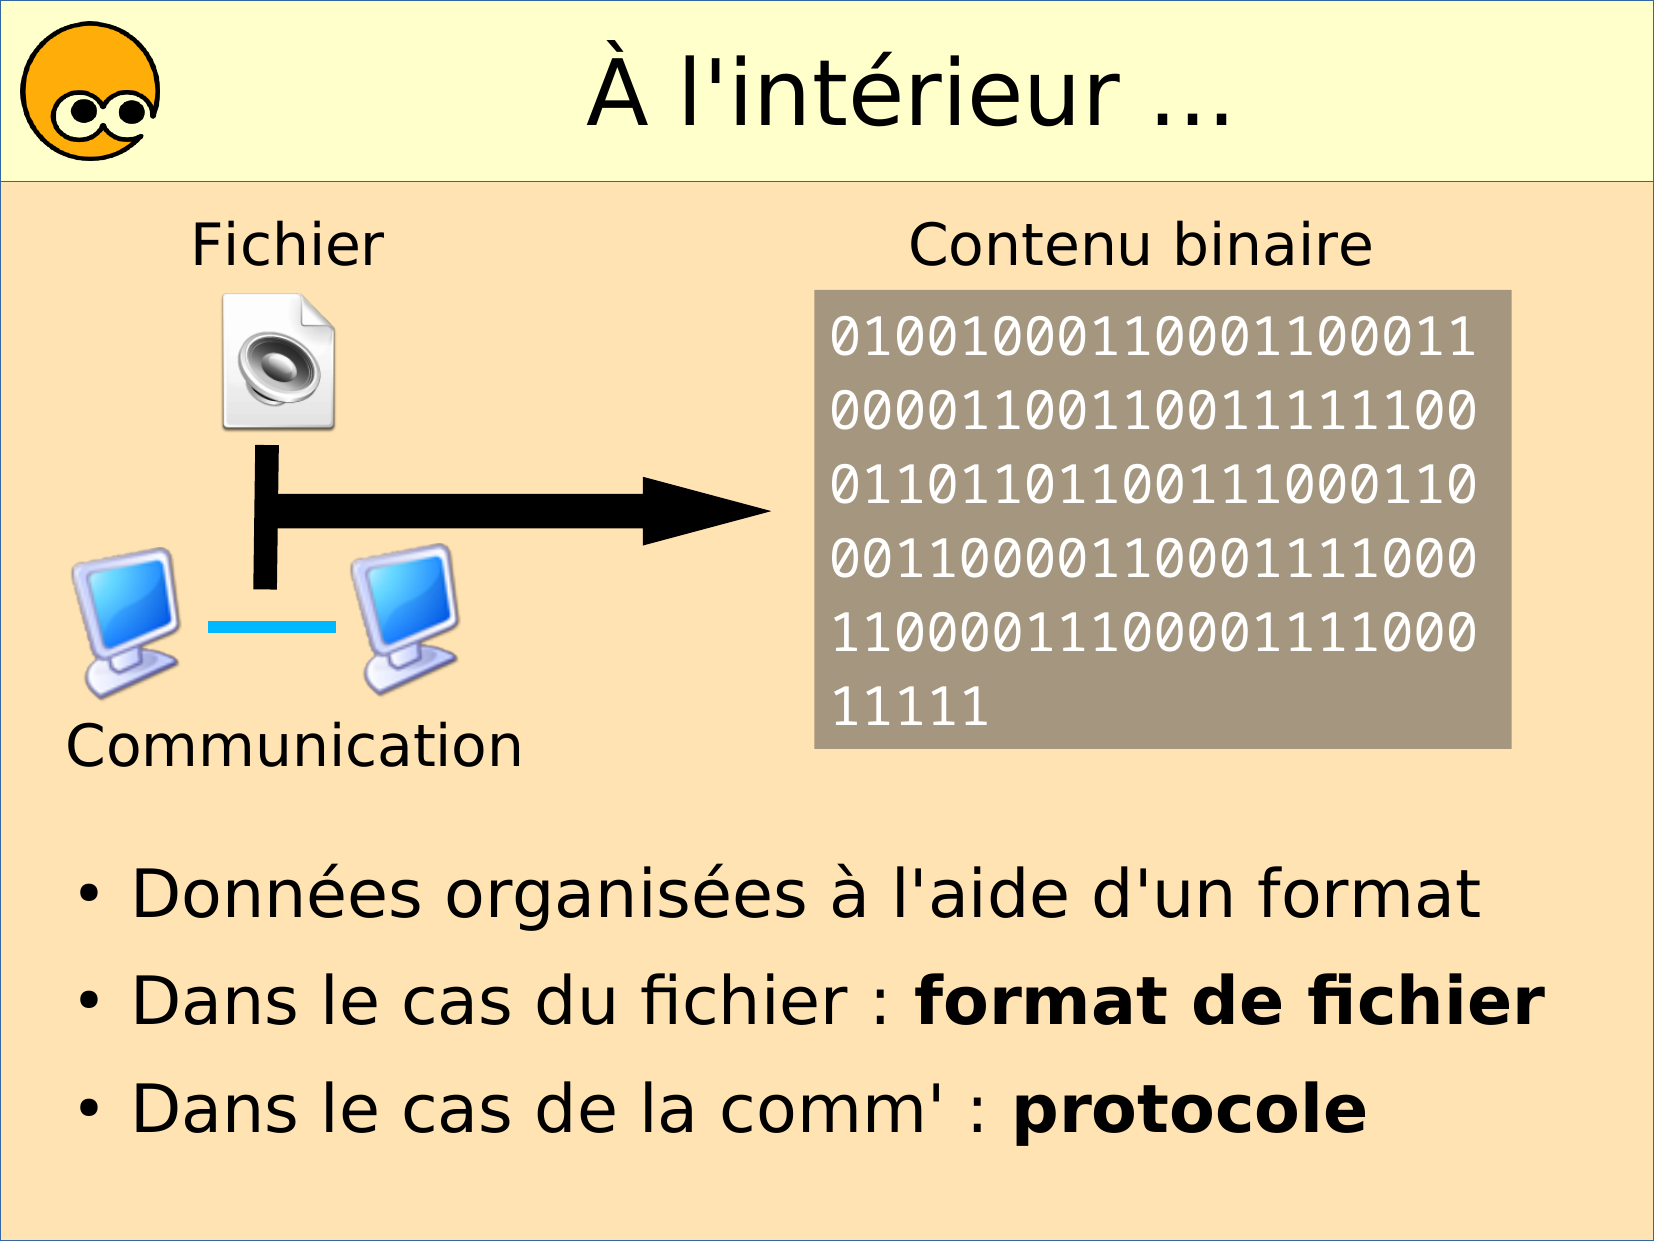

# À l'intérieur ...
Fichier
Contenu binaire
010010001100011000110000110011001111110001101101100111000110001100001100011110001100001110000111100011111
Communication
Données organisées à l'aide d'un format
Dans le cas du fichier : format de fichier
Dans le cas de la comm' : protocole